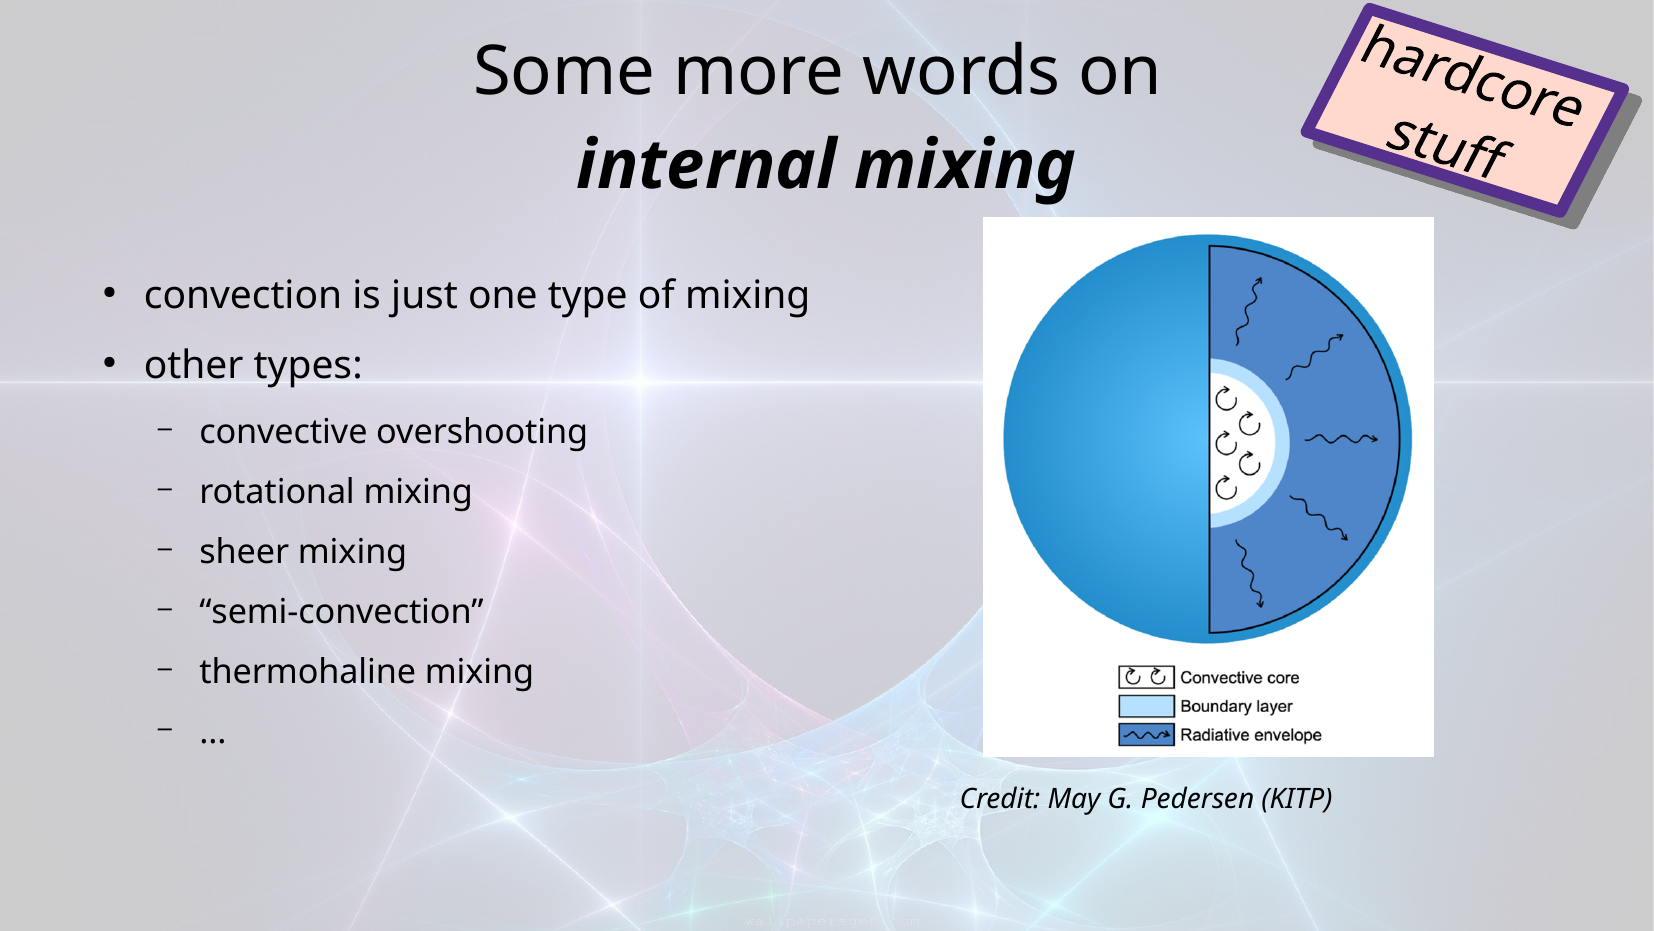

# Some more words on internal mixing
hardcore
stuff
convection is just one type of mixing
other types:
convective overshooting
rotational mixing
sheer mixing
“semi-convection”
thermohaline mixing
...
Credit: May G. Pedersen (KITP)